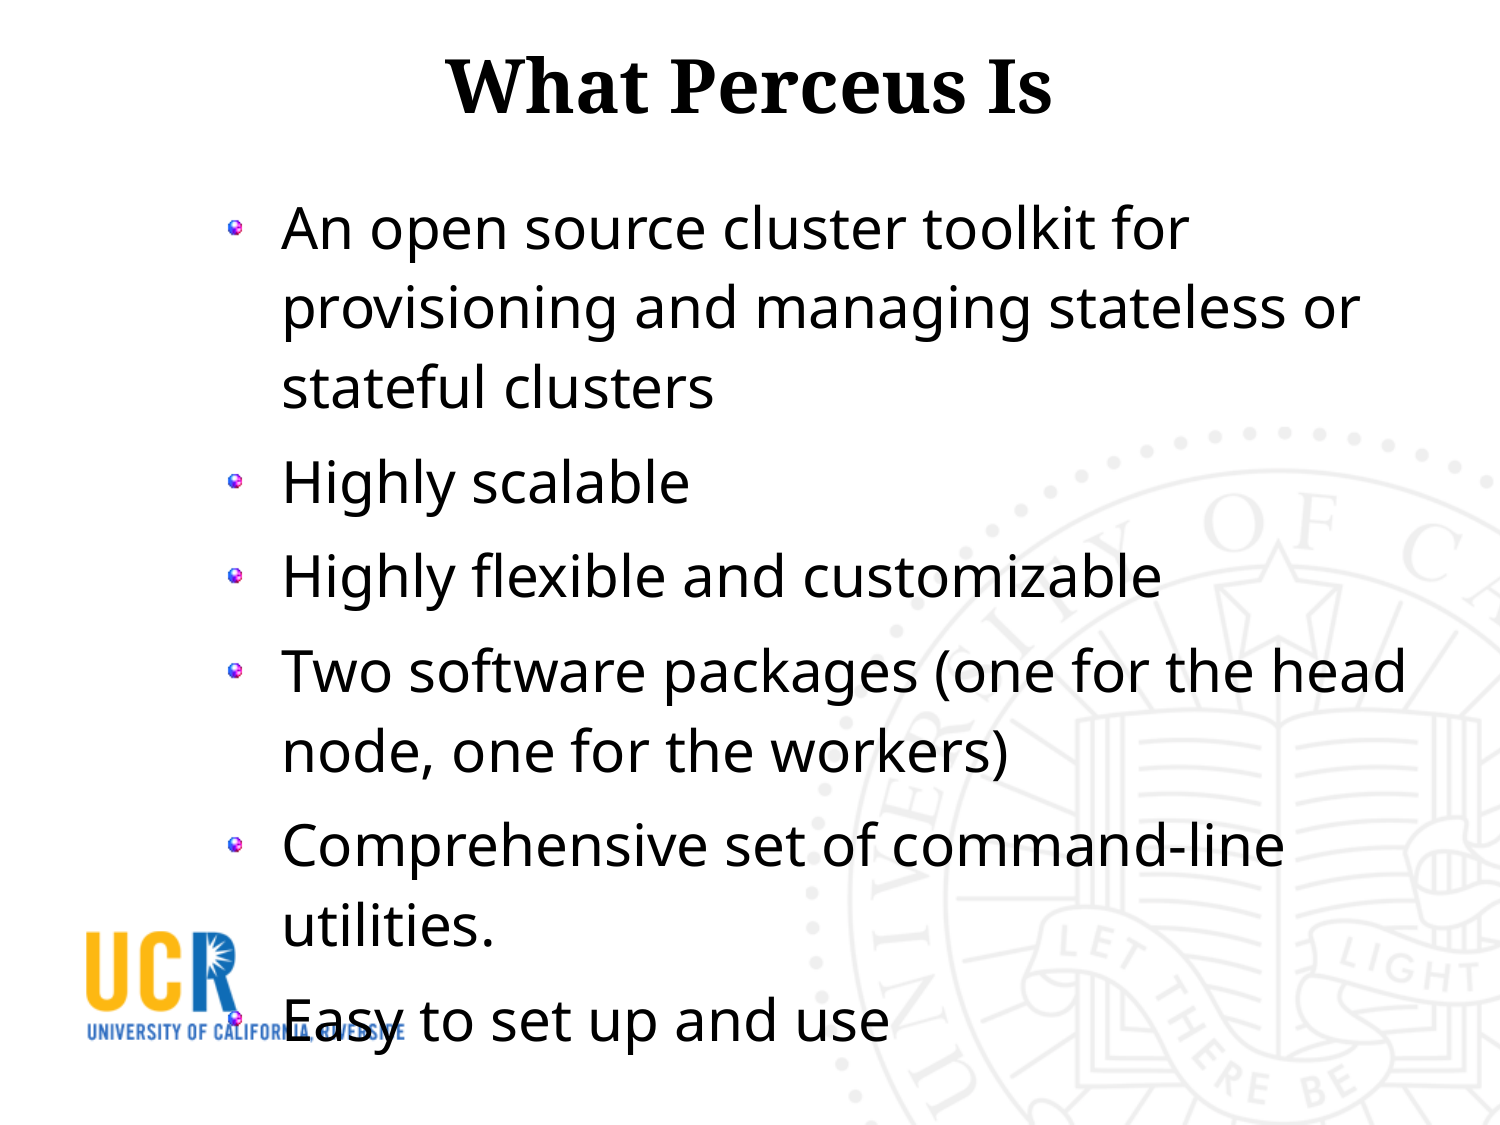

# What Perceus Is
An open source cluster toolkit for provisioning and managing stateless or stateful clusters
Highly scalable
Highly flexible and customizable
Two software packages (one for the head node, one for the workers)
Comprehensive set of command-line utilities.
Easy to set up and use